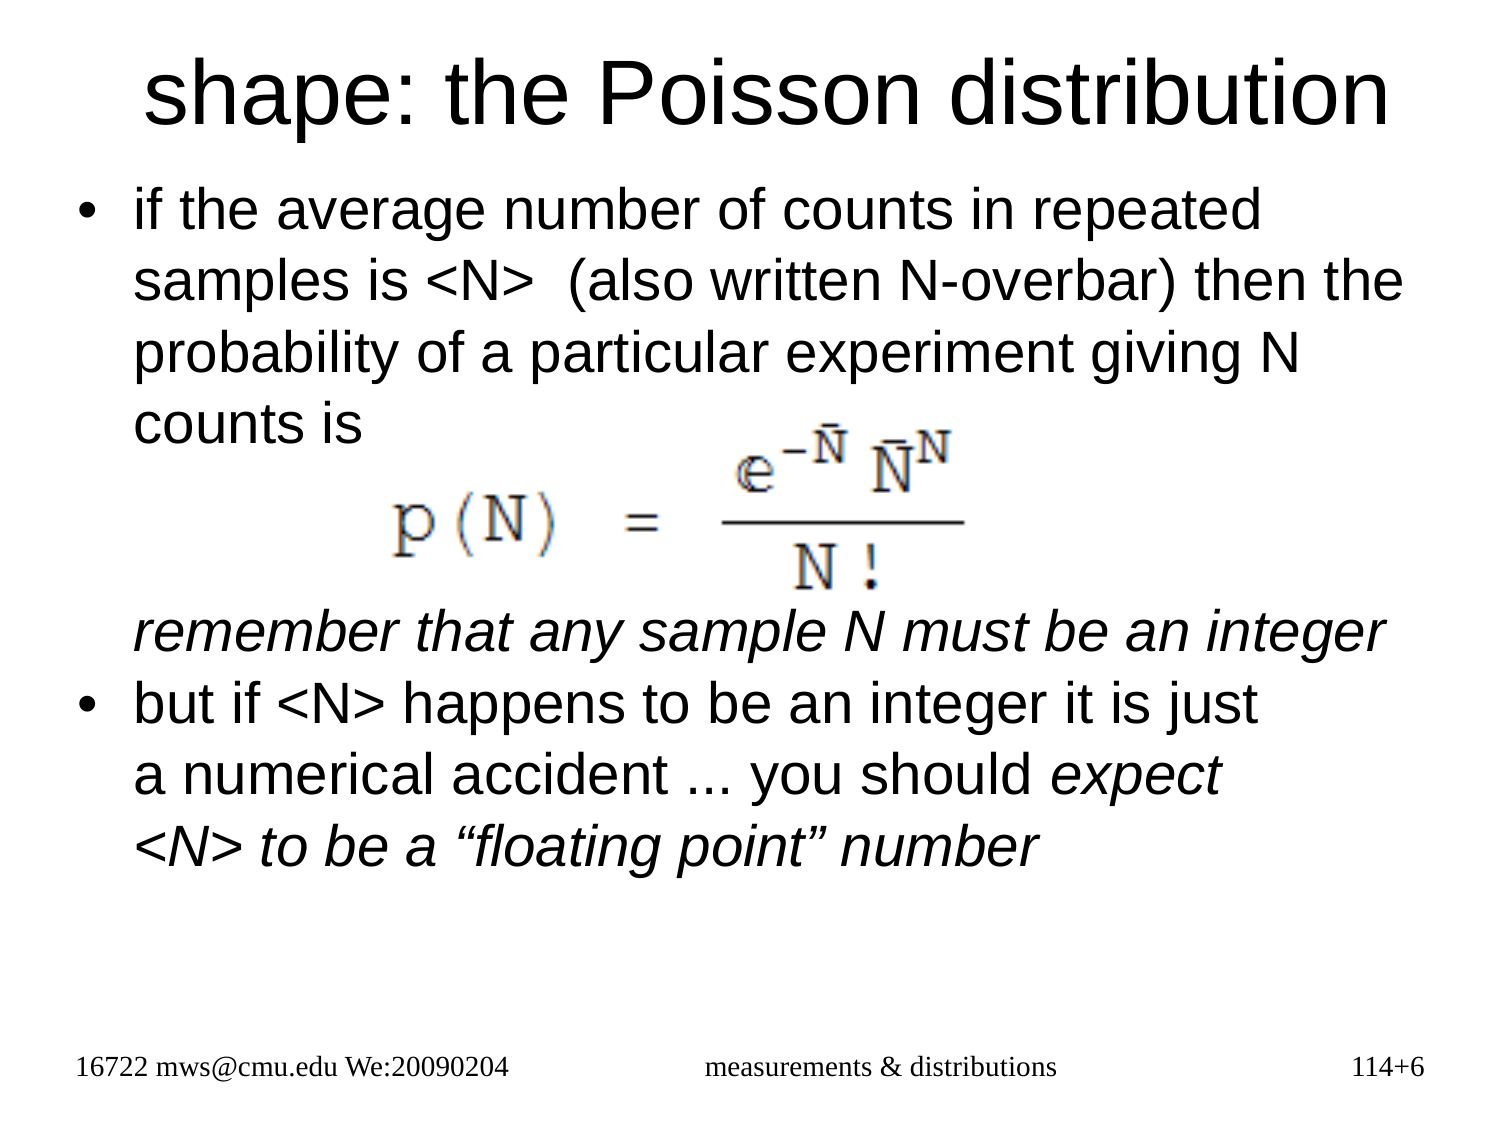

# shape: the Poisson distribution
if the average number of counts in repeated samples is <N> (also written N-overbar) then the probability of a particular experiment giving N counts is
remember that any sample N must be an integer
but if <N> happens to be an integer it is just
a numerical accident ... you should expect
<N> to be a “floating point” number
16722 mws@cmu.edu We:20090204
measurements & distributions
6